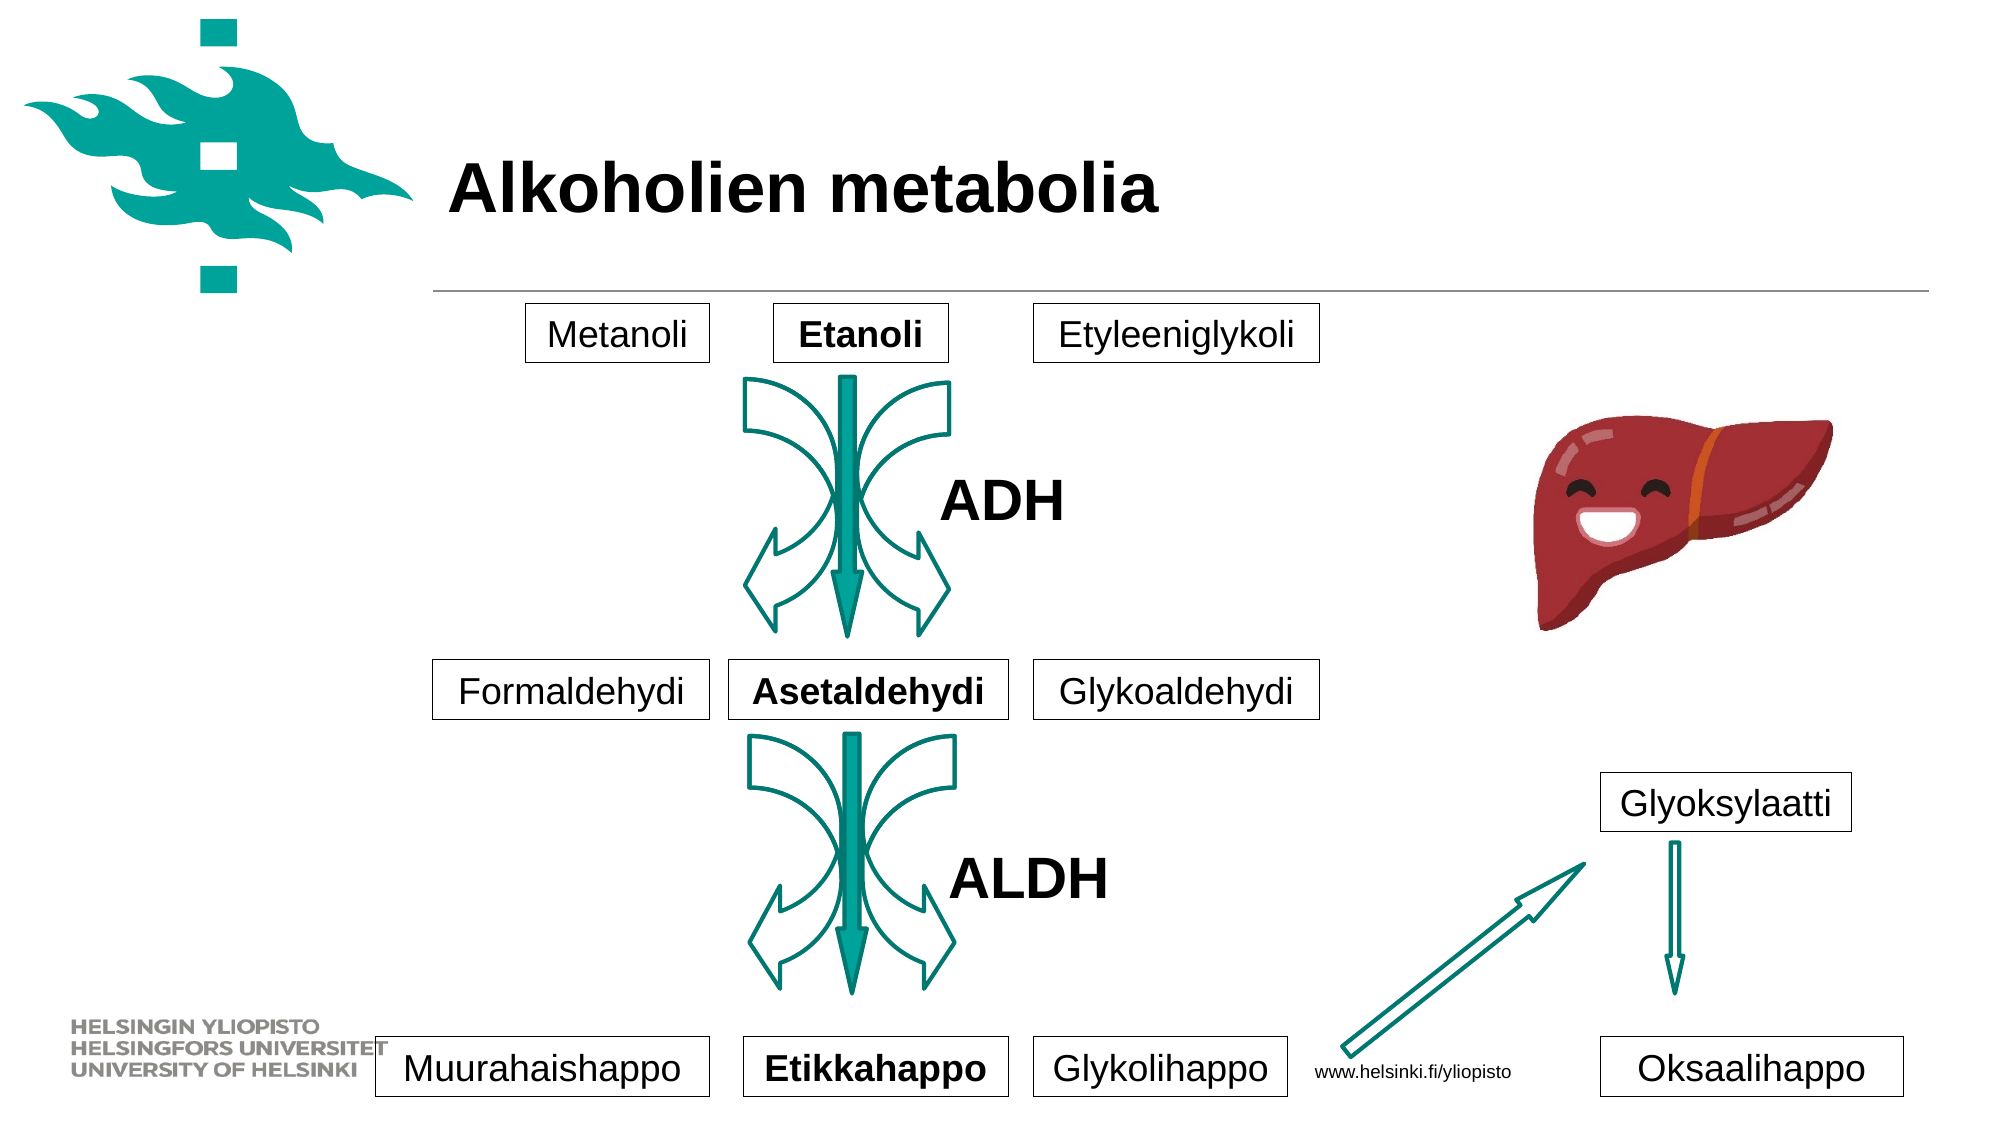

# Alkoholien metabolia
Metanoli
Etanoli
Etyleeniglykoli
ADH
Formaldehydi
Asetaldehydi
Glykoaldehydi
Glyoksylaatti
ALDH
Muurahaishappo
Etikkahappo
Glykolihappo
Oksaalihappo